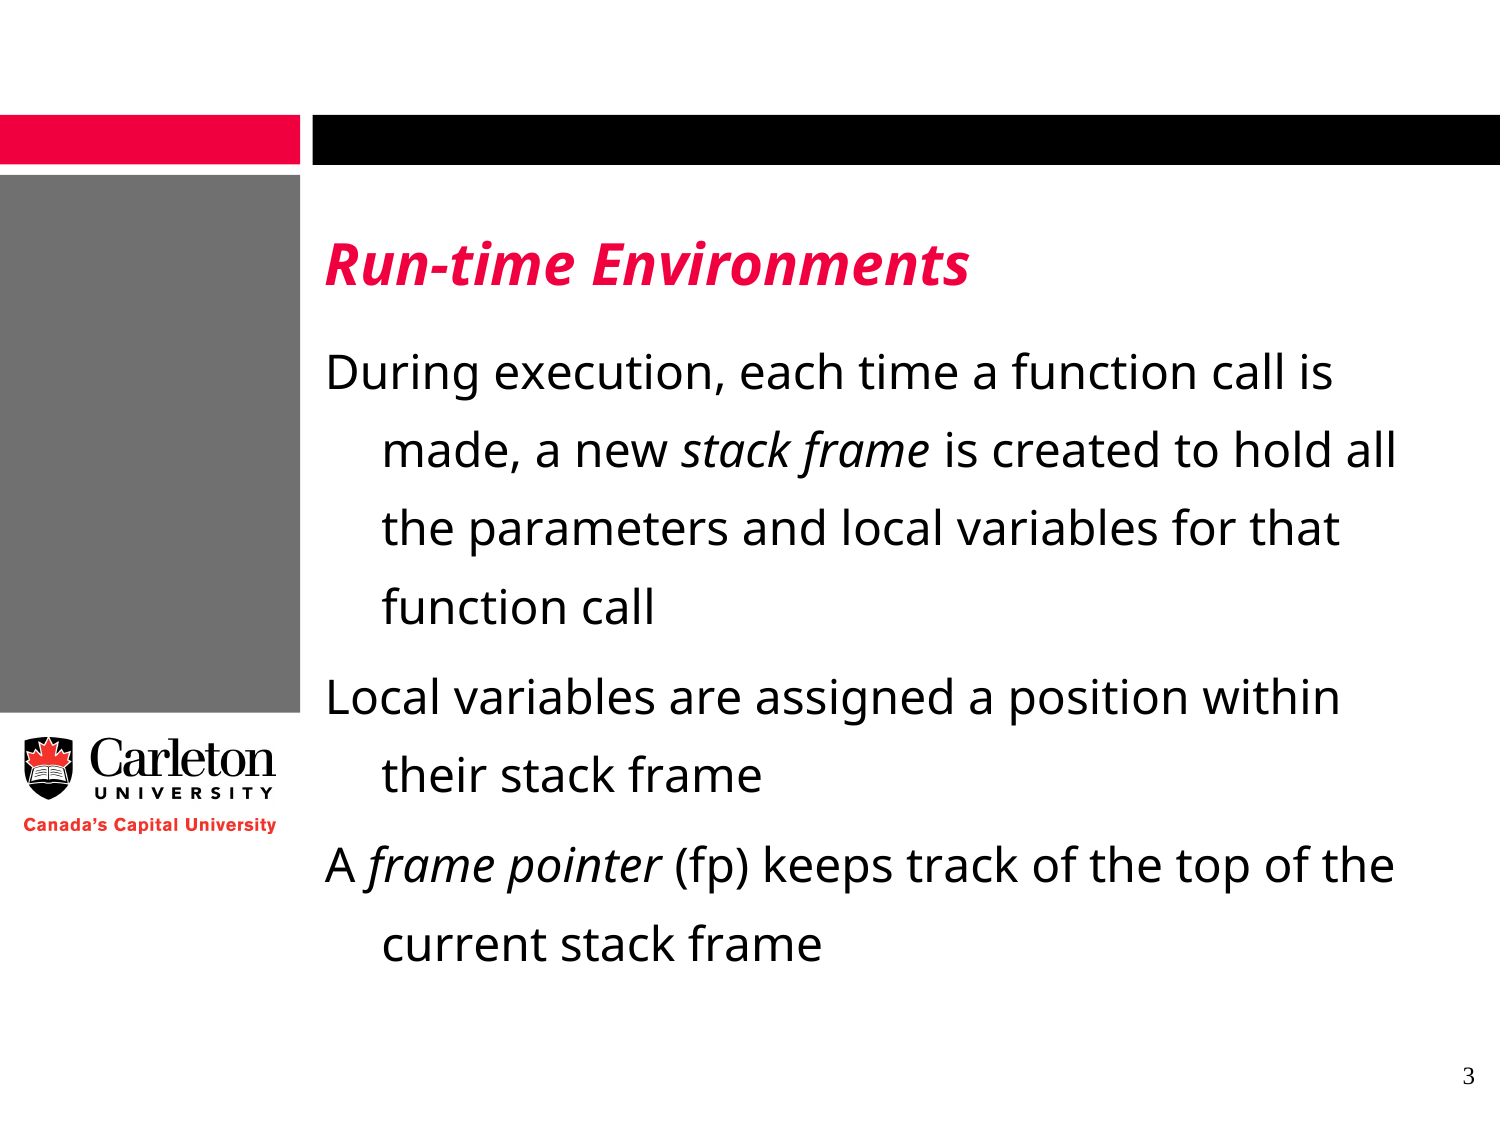

# Run-time Environments
During execution, each time a function call is made, a new stack frame is created to hold all the parameters and local variables for that function call
Local variables are assigned a position within their stack frame
A frame pointer (fp) keeps track of the top of the current stack frame
3